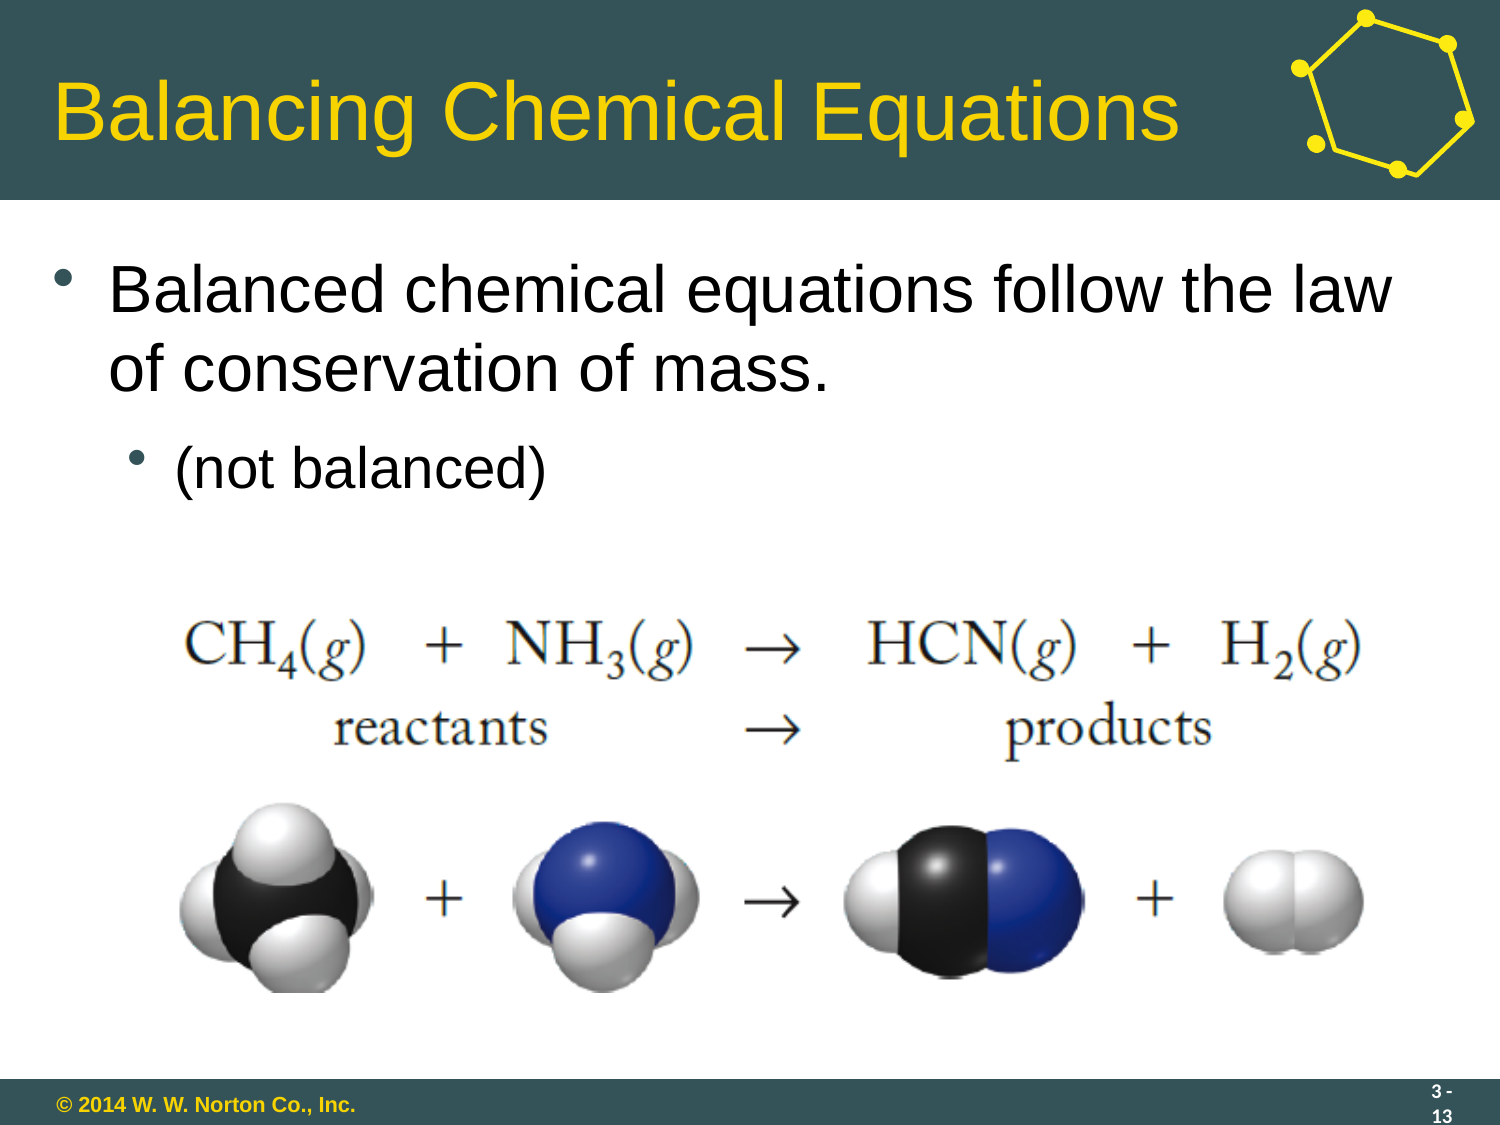

Balancing Chemical Equations
# Balanced chemical equations follow the law of conservation of mass.
(not balanced)